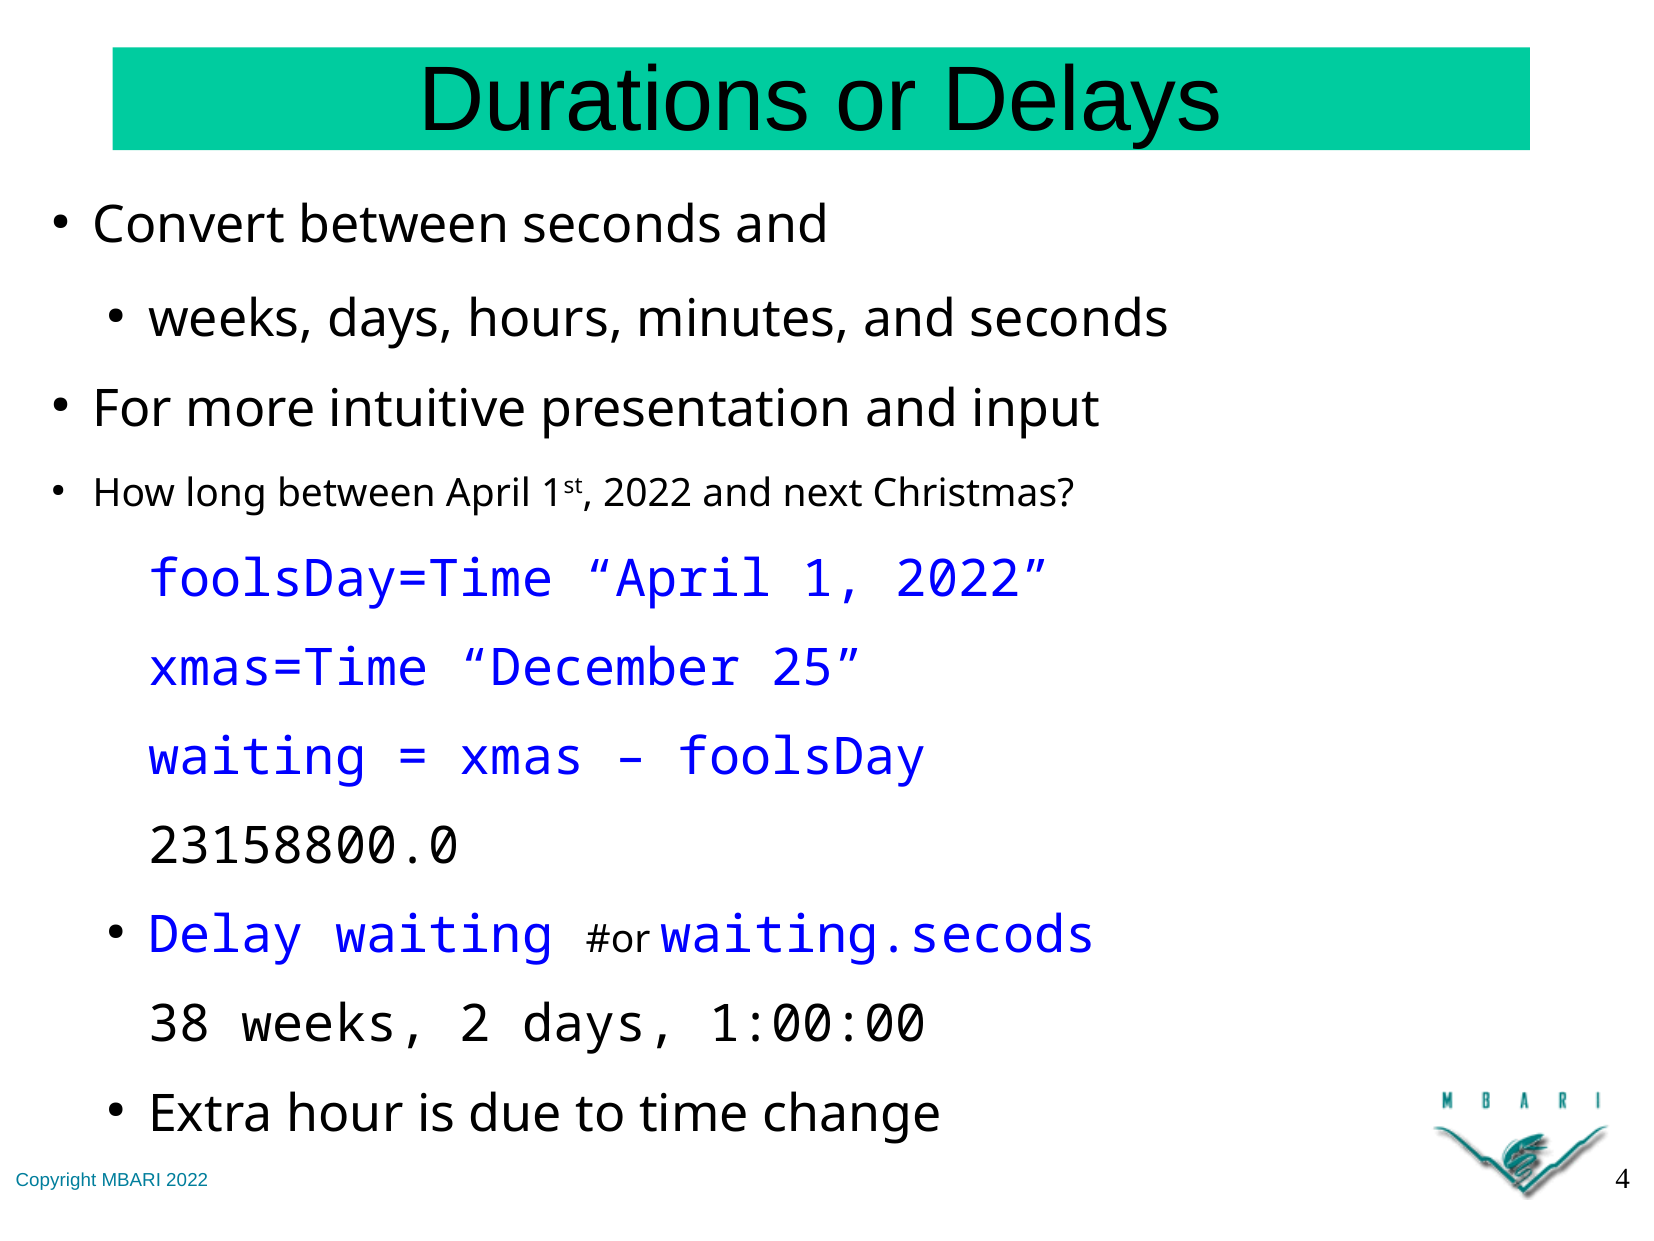

# Durations or Delays
Convert between seconds and
weeks, days, hours, minutes, and seconds
For more intuitive presentation and input
How long between April 1st, 2022 and next Christmas?
foolsDay=Time “April 1, 2022”
xmas=Time “December 25”
waiting = xmas – foolsDay
23158800.0
Delay waiting #or waiting.secods
38 weeks, 2 days, 1:00:00
Extra hour is due to time change